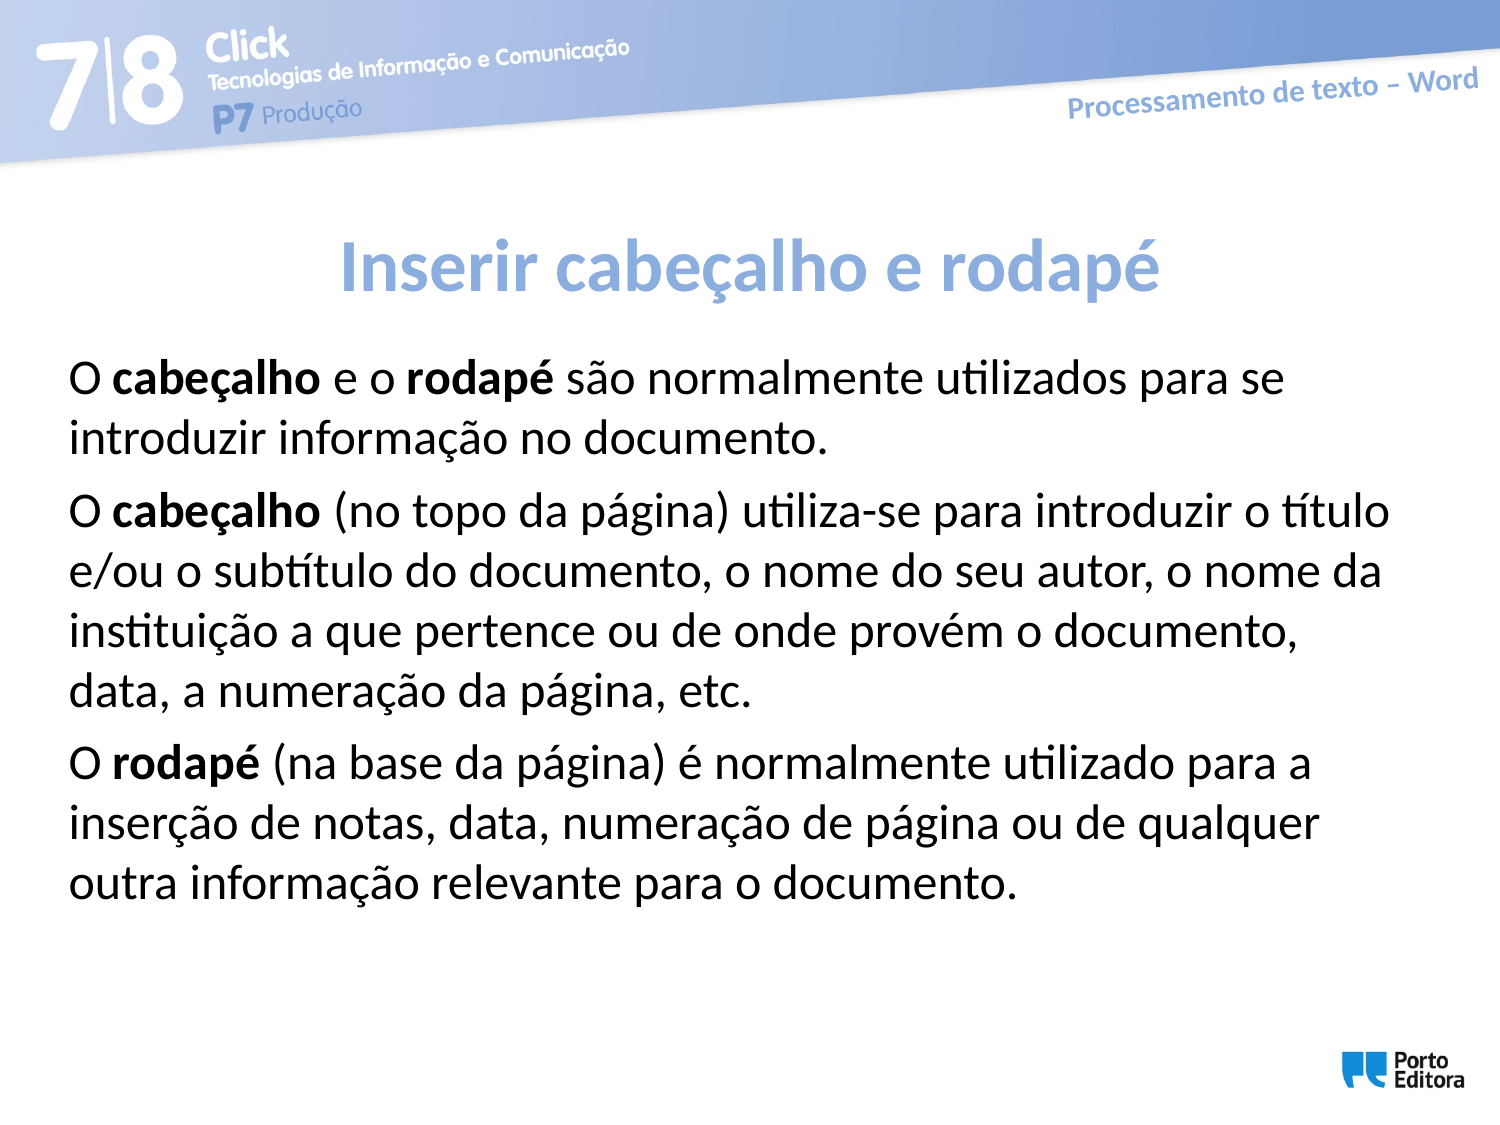

Processamento de texto – Word
Inserir cabeçalho e rodapé
O cabeçalho e o rodapé são normalmente utilizados para se introduzir informação no documento.
O cabeçalho (no topo da página) utiliza-se para introduzir o título e/ou o subtítulo do documento, o nome do seu autor, o nome da instituição a que pertence ou de onde provém o documento, data, a numeração da página, etc.
O rodapé (na base da página) é normalmente utilizado para a inserção de notas, data, numeração de página ou de qualquer outra informação relevante para o documento.